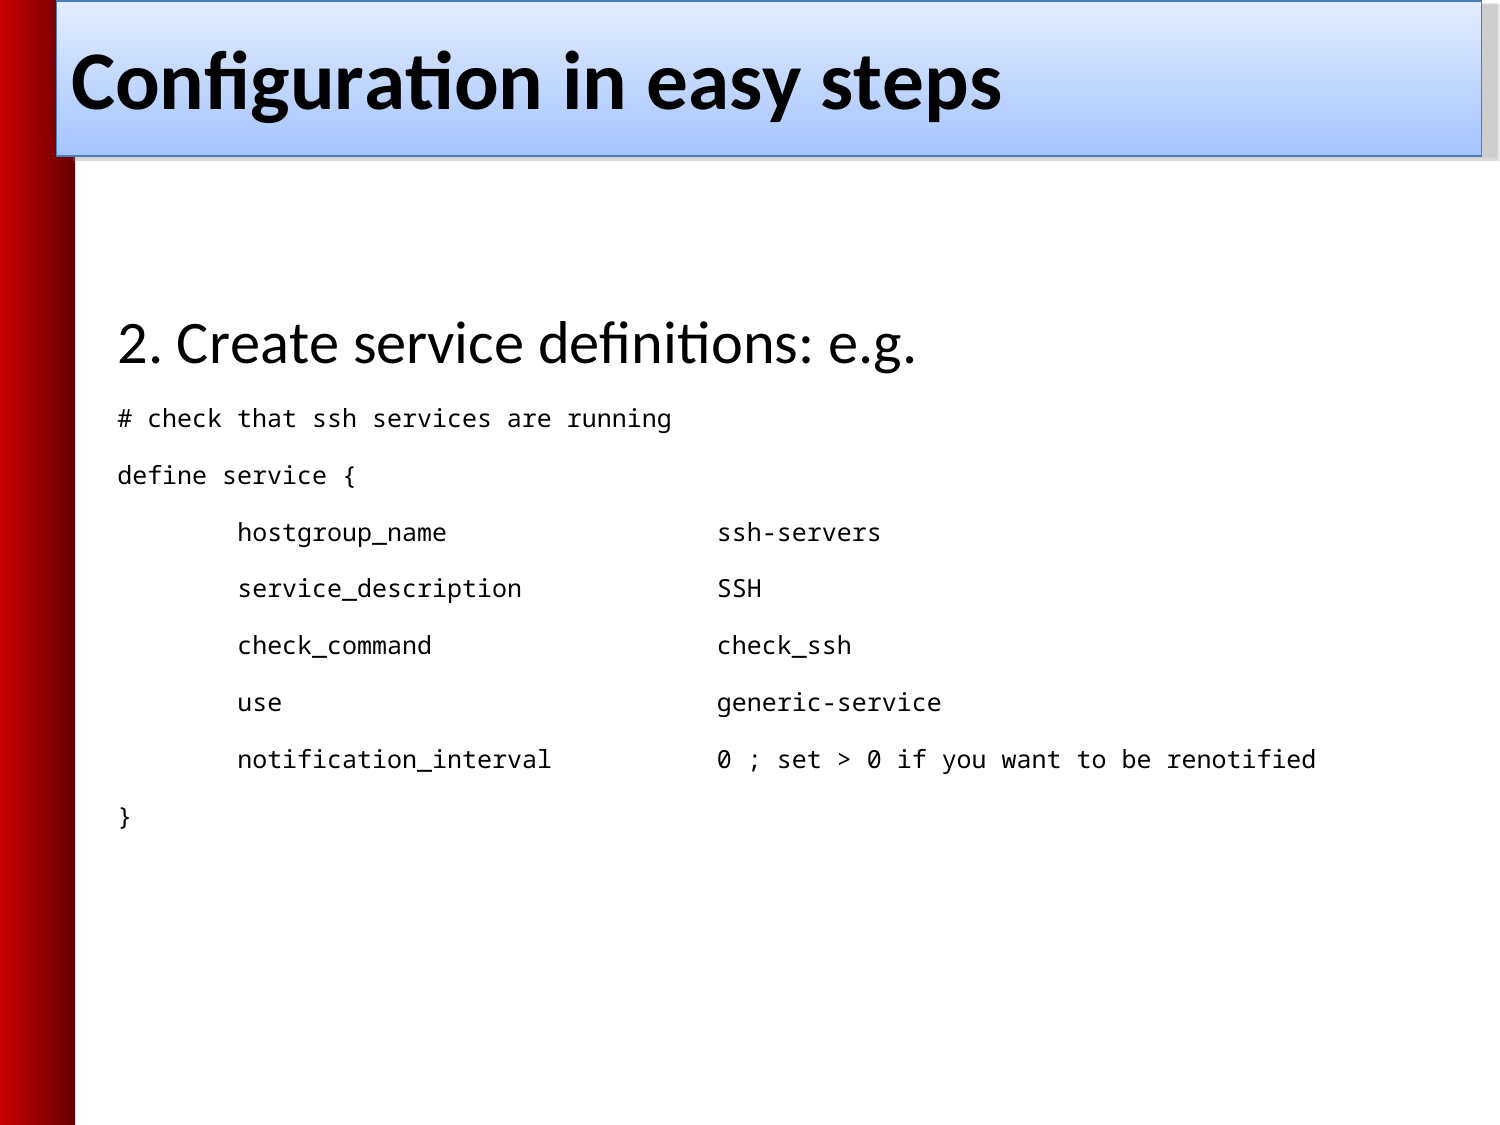

Configuration in easy steps
2. Create service definitions: e.g.
# check that ssh services are running
define service {
 hostgroup_name ssh-servers
 service_description SSH
 check_command check_ssh
 use generic-service
 notification_interval 0 ; set > 0 if you want to be renotified
}